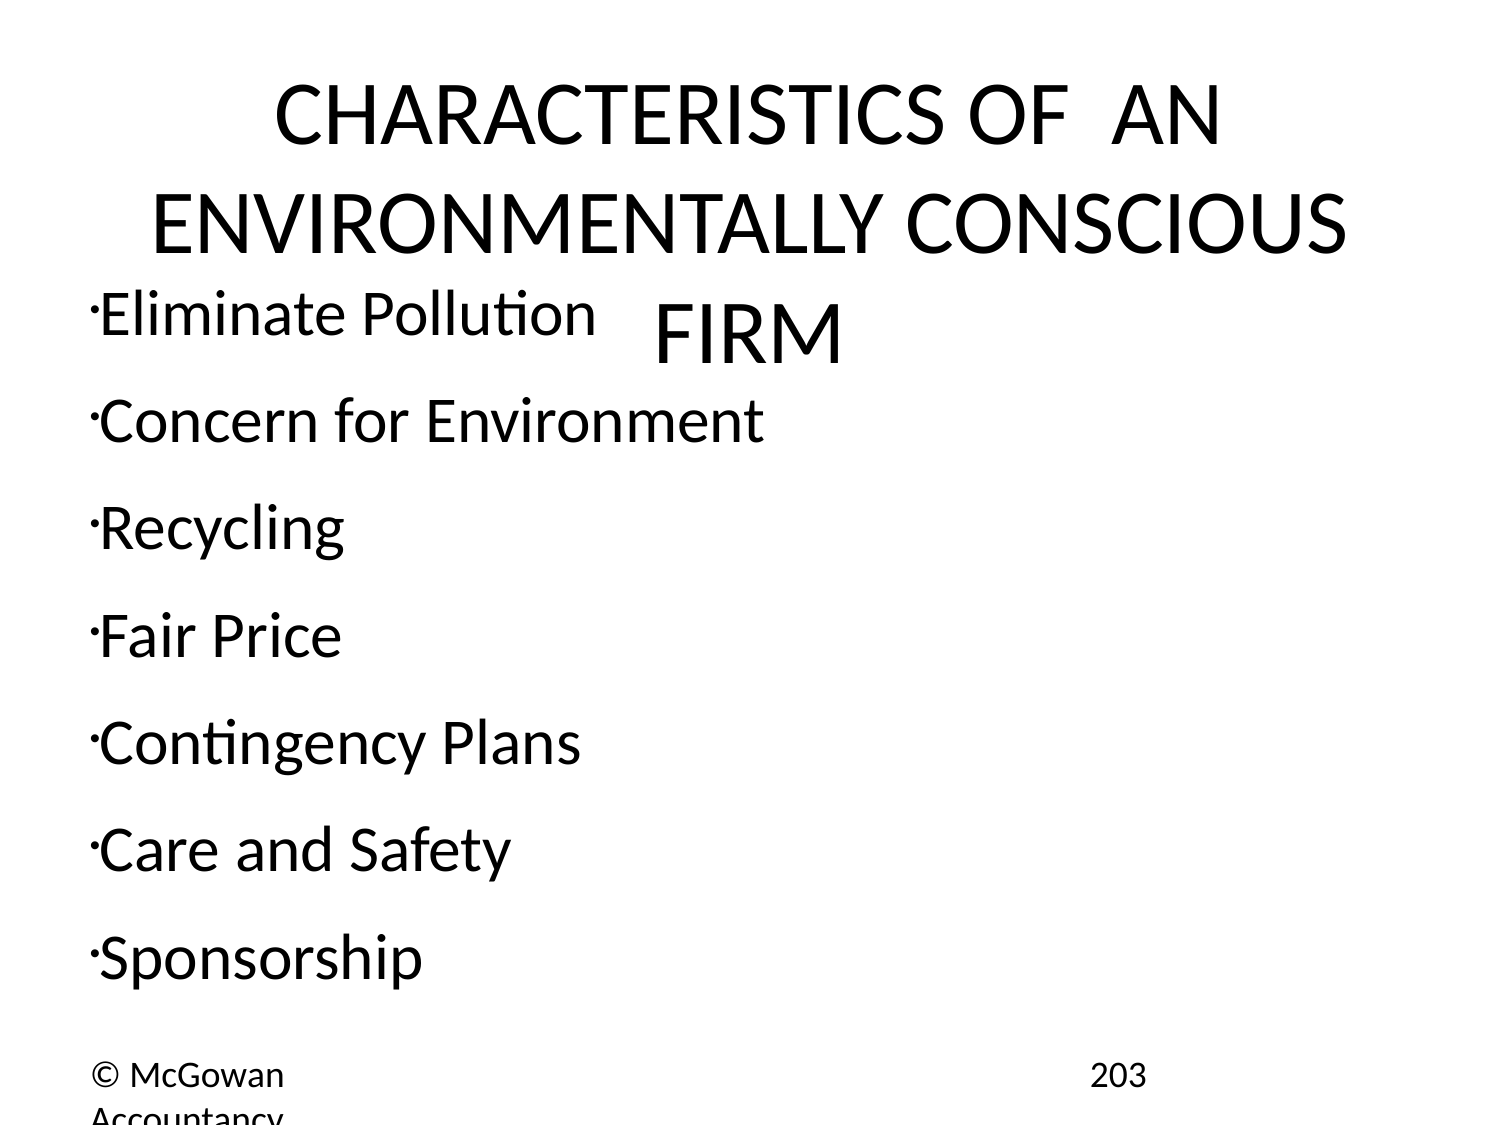

# CHARACTERISTICS OF AN ENVIRONMENTALLY CONSCIOUS FIRM
Eliminate Pollution
Concern for Environment
Recycling
Fair Price
Contingency Plans
Care and Safety
Sponsorship
© McGowan Accountancy Services
203